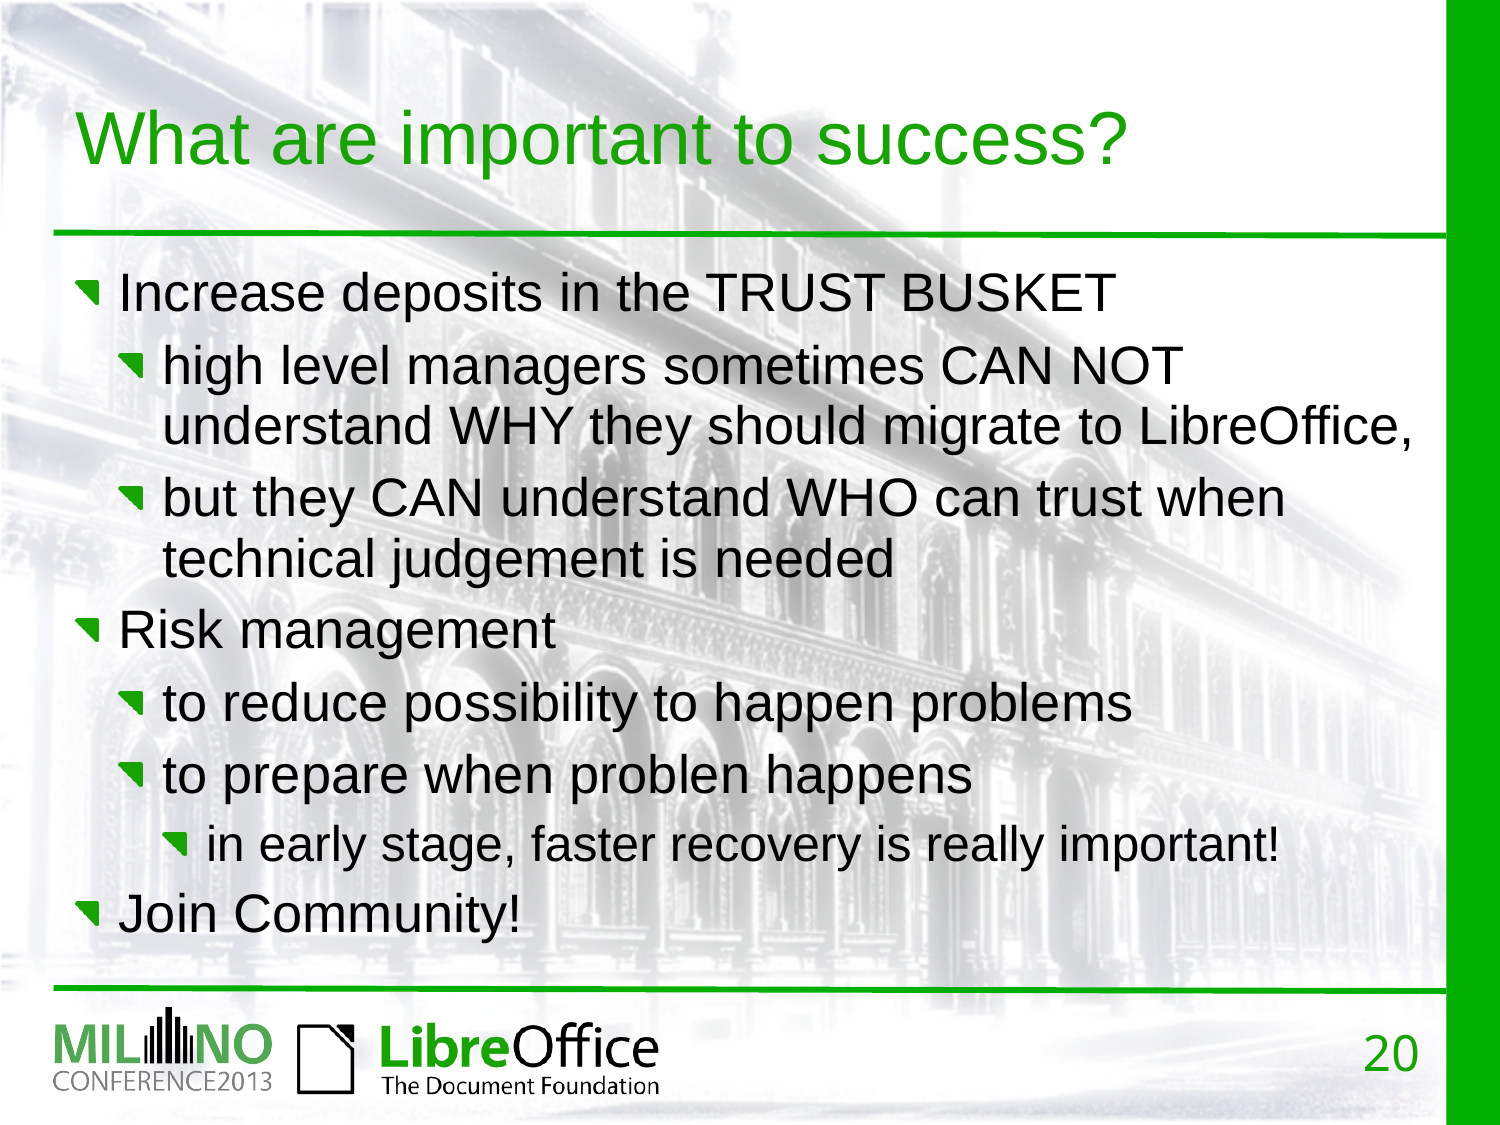

# What are important to success?
Increase deposits in the TRUST BUSKET
high level managers sometimes CAN NOT understand WHY they should migrate to LibreOffice,
but they CAN understand WHO can trust when technical judgement is needed
Risk management
to reduce possibility to happen problems
to prepare when problen happens
in early stage, faster recovery is really important!
Join Community!
20